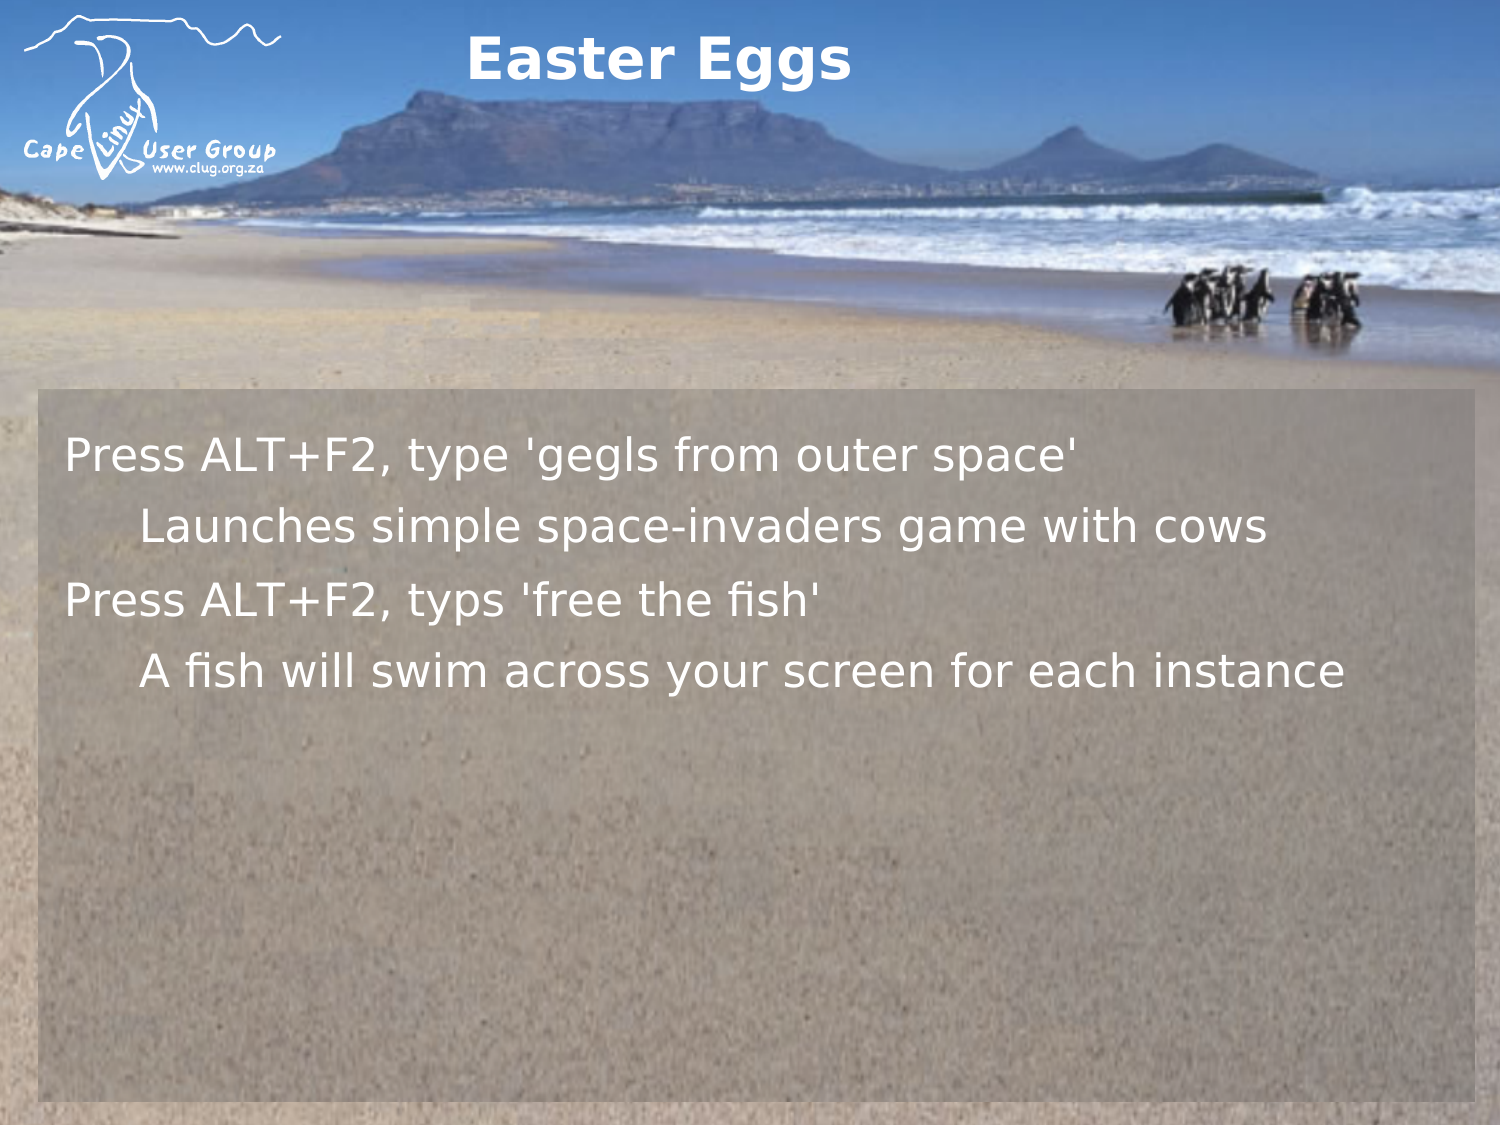

# Easter Eggs
Press ALT+F2, type 'gegls from outer space'
Launches simple space-invaders game with cows
Press ALT+F2, typs 'free the fish'
A fish will swim across your screen for each instance